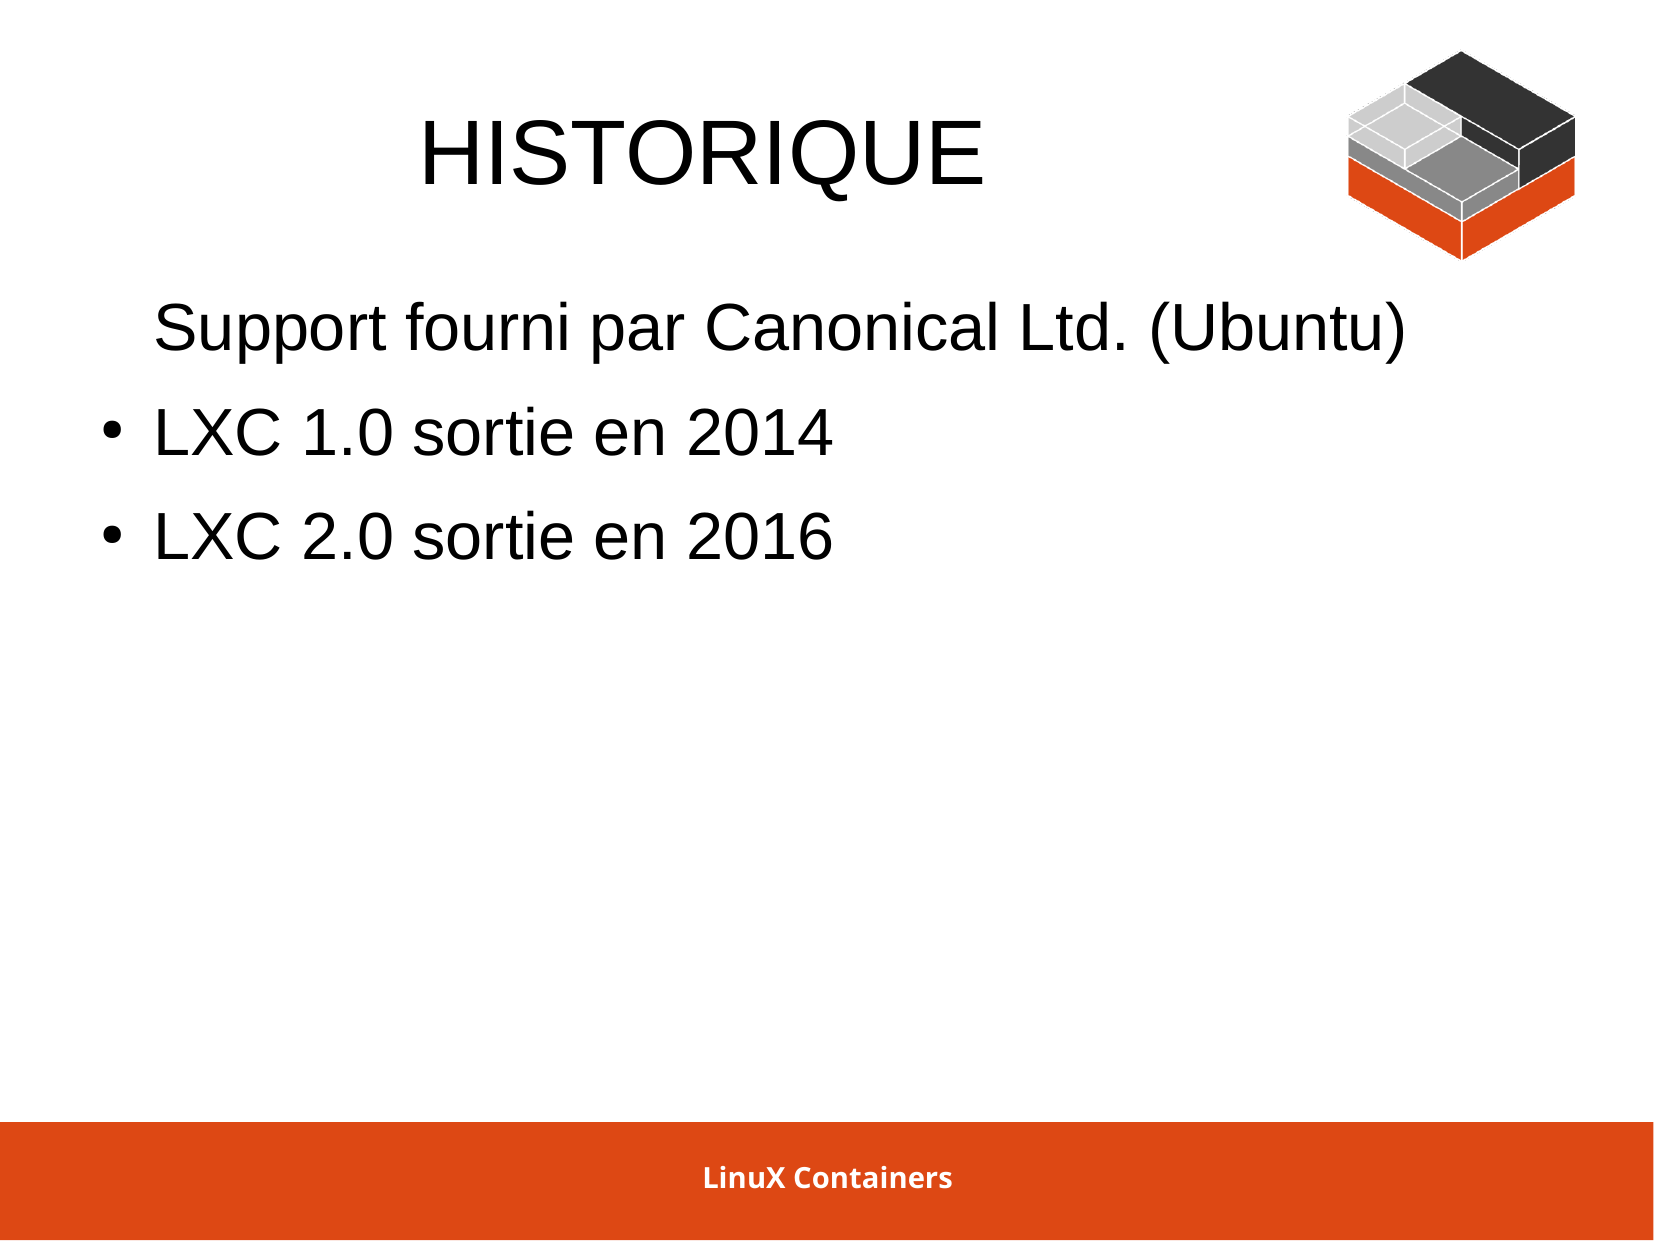

# HISTORIQUE
Support fourni par Canonical Ltd. (Ubuntu)
LXC 1.0 sortie en 2014
LXC 2.0 sortie en 2016
LinuX Containers